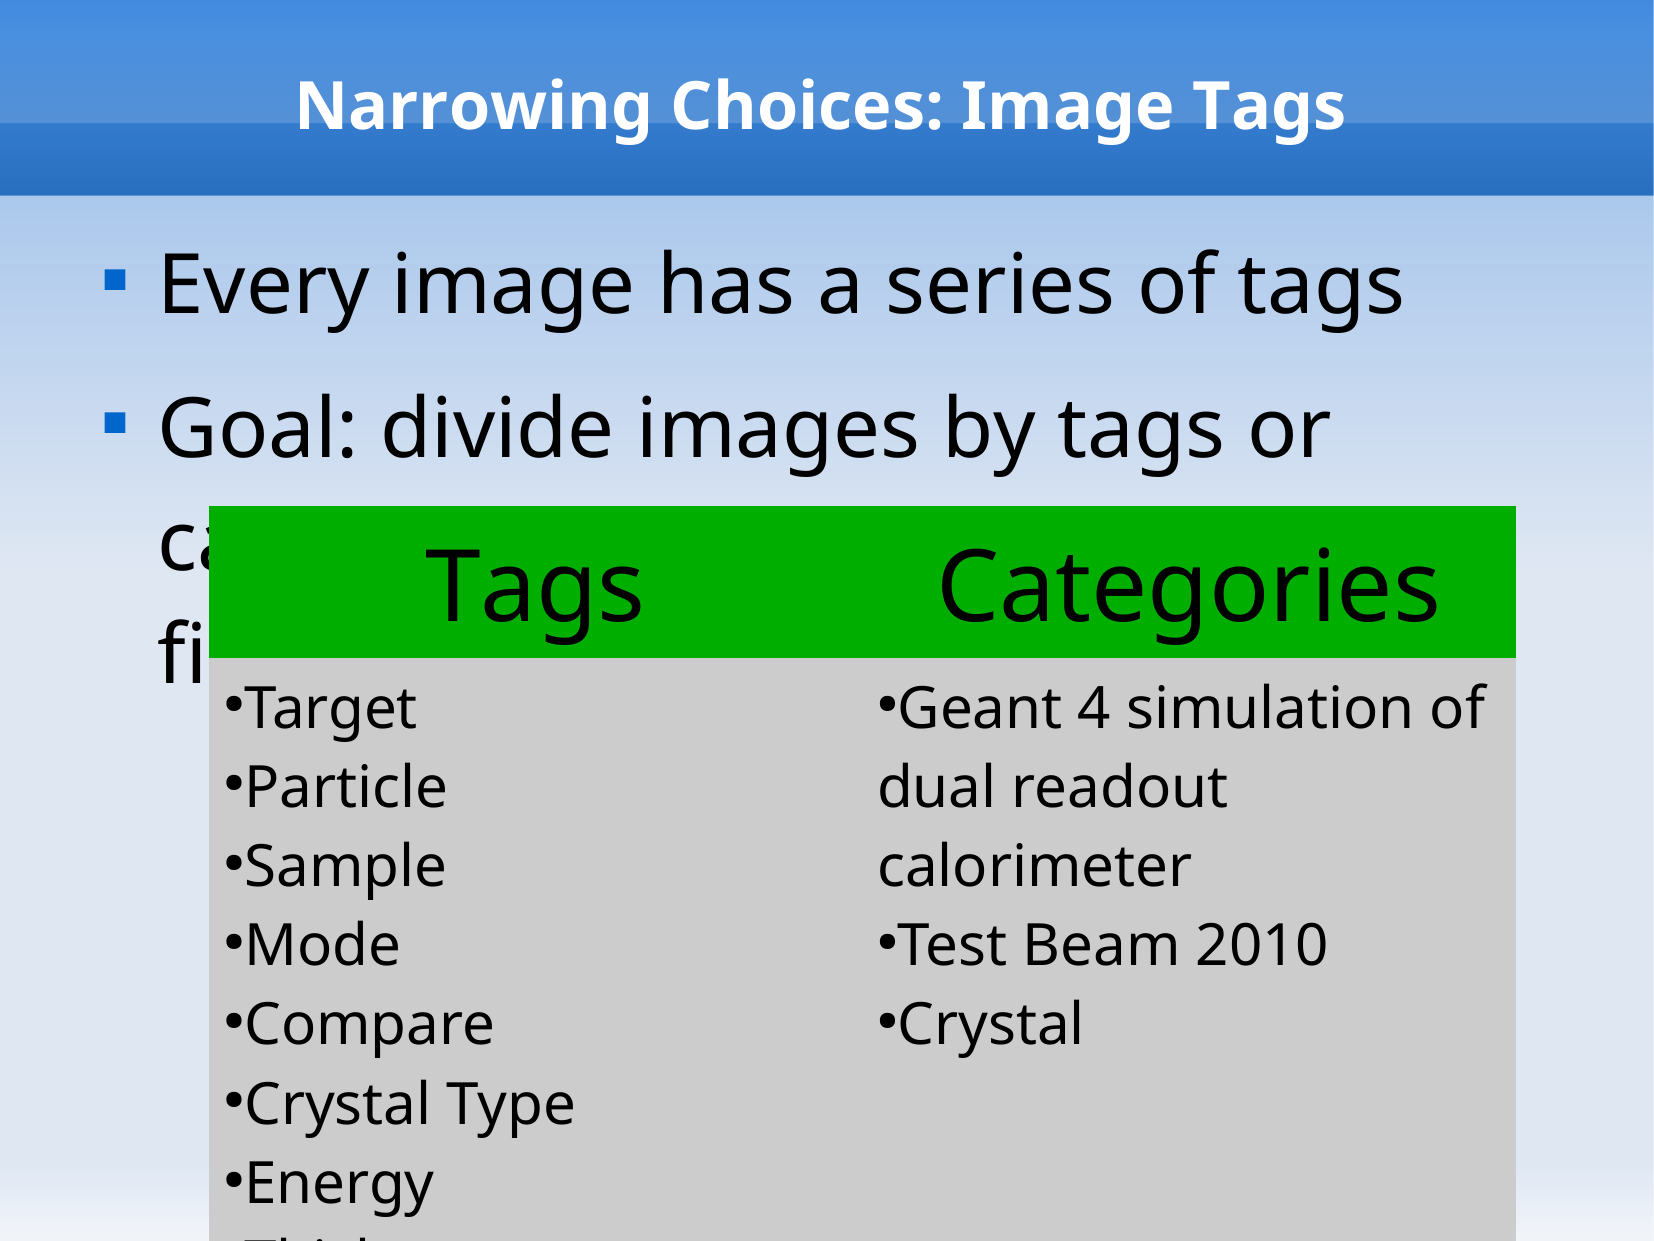

# Narrowing Choices: Image Tags
Every image has a series of tags
Goal: divide images by tags or categories to make them easier to find
| Tags | Categories |
| --- | --- |
| Target Particle Sample Mode Compare Crystal Type Energy Thickness | Geant 4 simulation of dual readout calorimeter Test Beam 2010 Crystal |